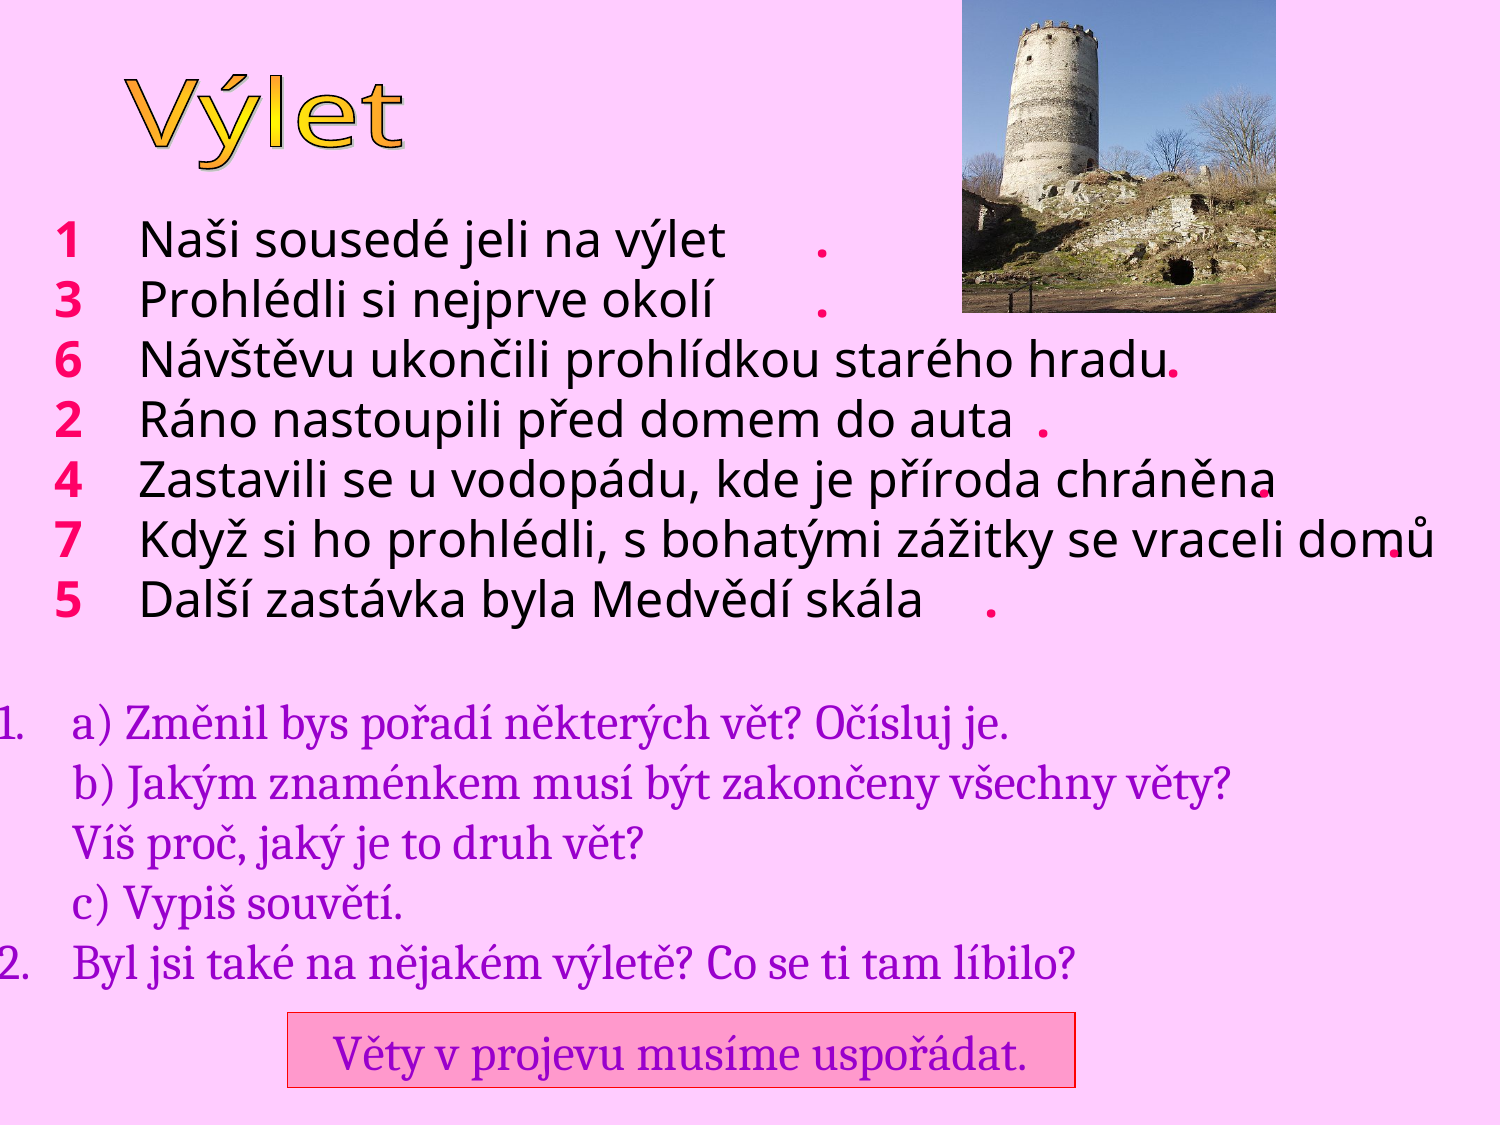

Výlet
1
3
6
2
4
7
5
Naši sousedé jeli na výlet
Prohlédli si nejprve okolí
Návštěvu ukončili prohlídkou starého hradu
Ráno nastoupili před domem do auta
Zastavili se u vodopádu, kde je příroda chráněna
Když si ho prohlédli, s bohatými zážitky se vraceli domů
Další zastávka byla Medvědí skála
.
.
 .
 .
 .
 .
 .
1.	a) Změnil bys pořadí některých vět? Očísluj je.
	b) Jakým znaménkem musí být zakončeny všechny věty?
	Víš proč, jaký je to druh vět?
	c) Vypiš souvětí.
2.	Byl jsi také na nějakém výletě? Co se ti tam líbilo?
Věty v projevu musíme uspořádat.